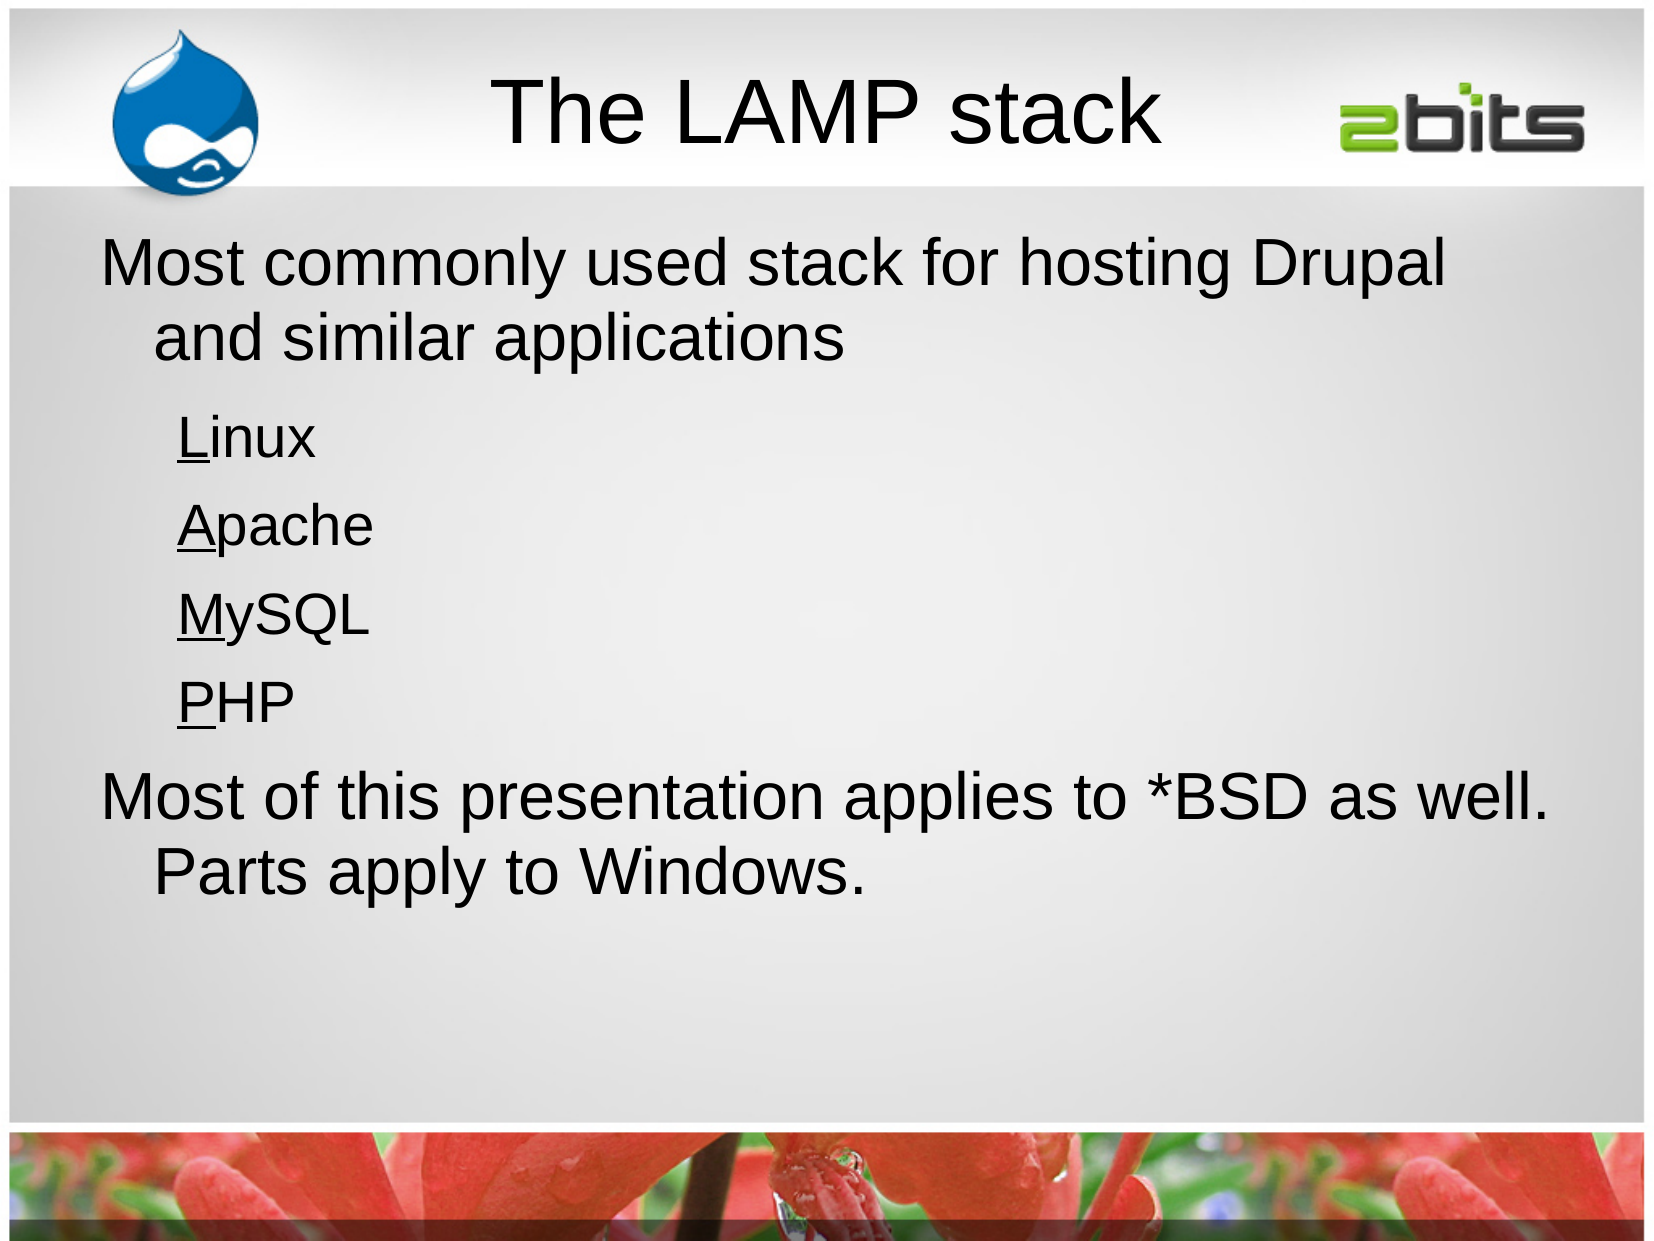

# The LAMP stack
Most commonly used stack for hosting Drupal and similar applications
Linux
Apache
MySQL
PHP
Most of this presentation applies to *BSD as well. Parts apply to Windows.